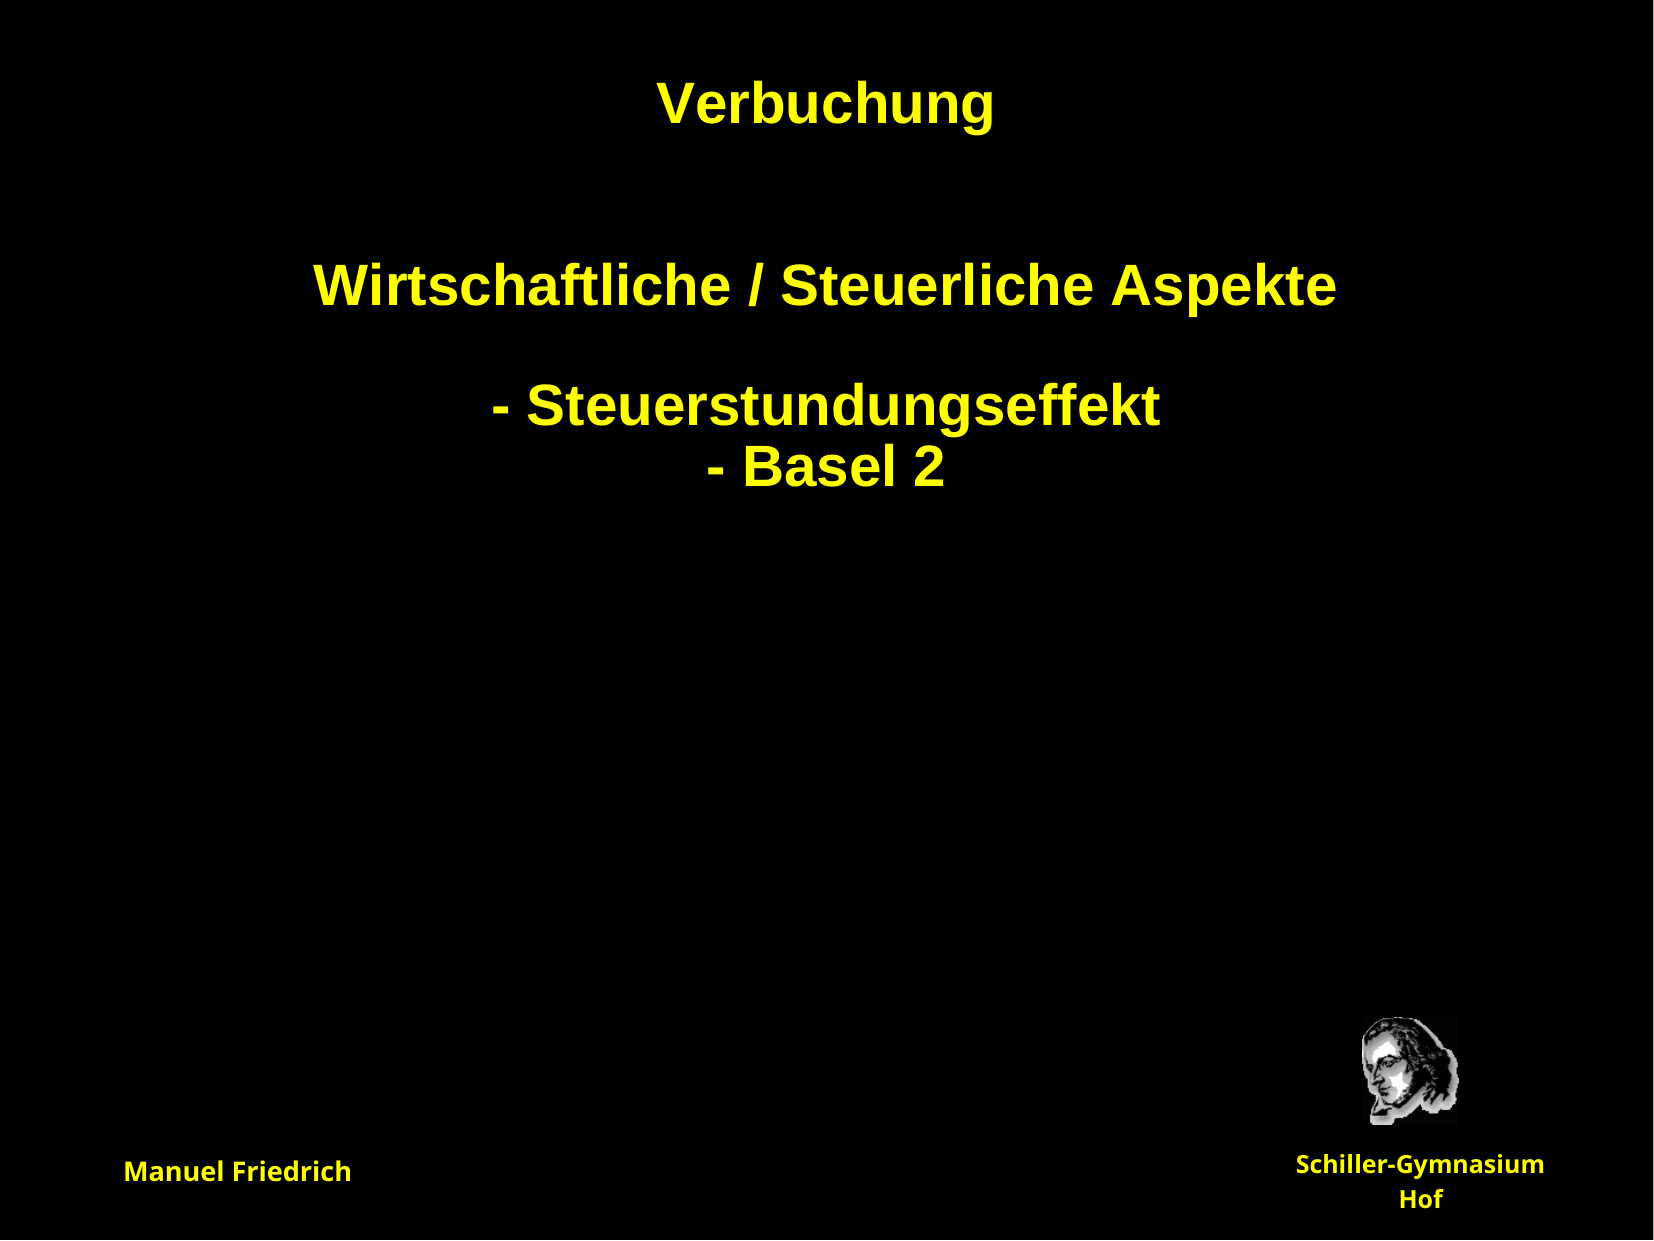

Verbuchung
Wirtschaftliche / Steuerliche Aspekte
- Steuerstundungseffekt
- Basel 2
Schiller-Gymnasium
Hof
Manuel Friedrich